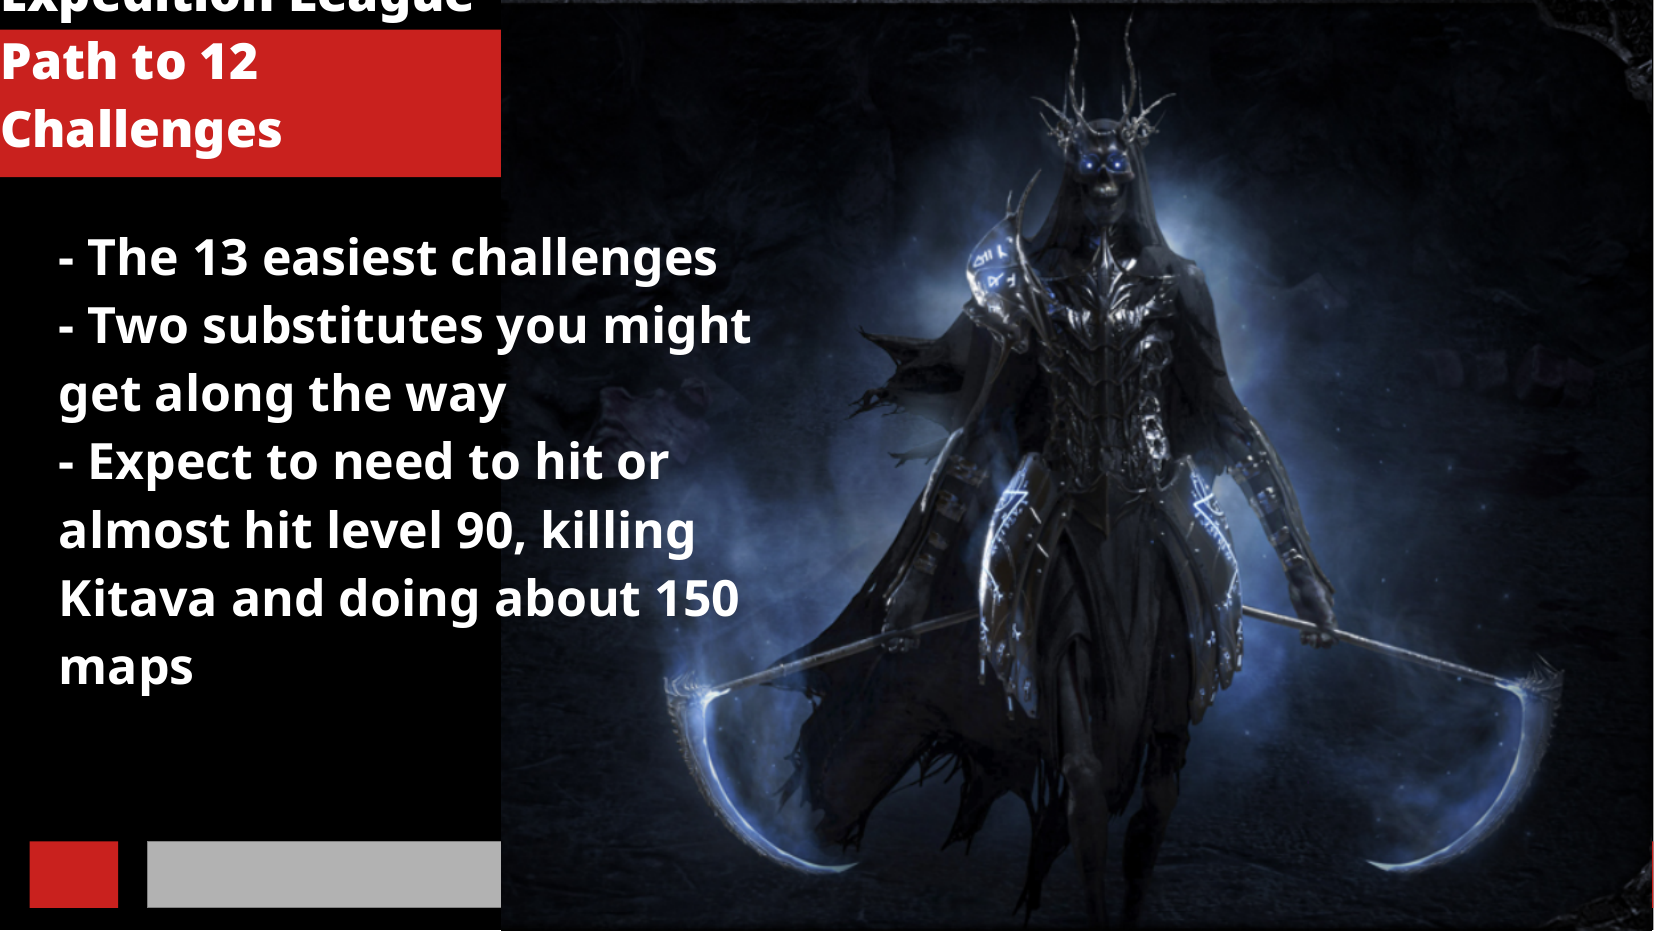

# Expedition League Path to 12 Challenges
- The 13 easiest challenges
- Two substitutes you might
get along the way
- Expect to need to hit or
almost hit level 90, killing
Kitava and doing about 150
maps